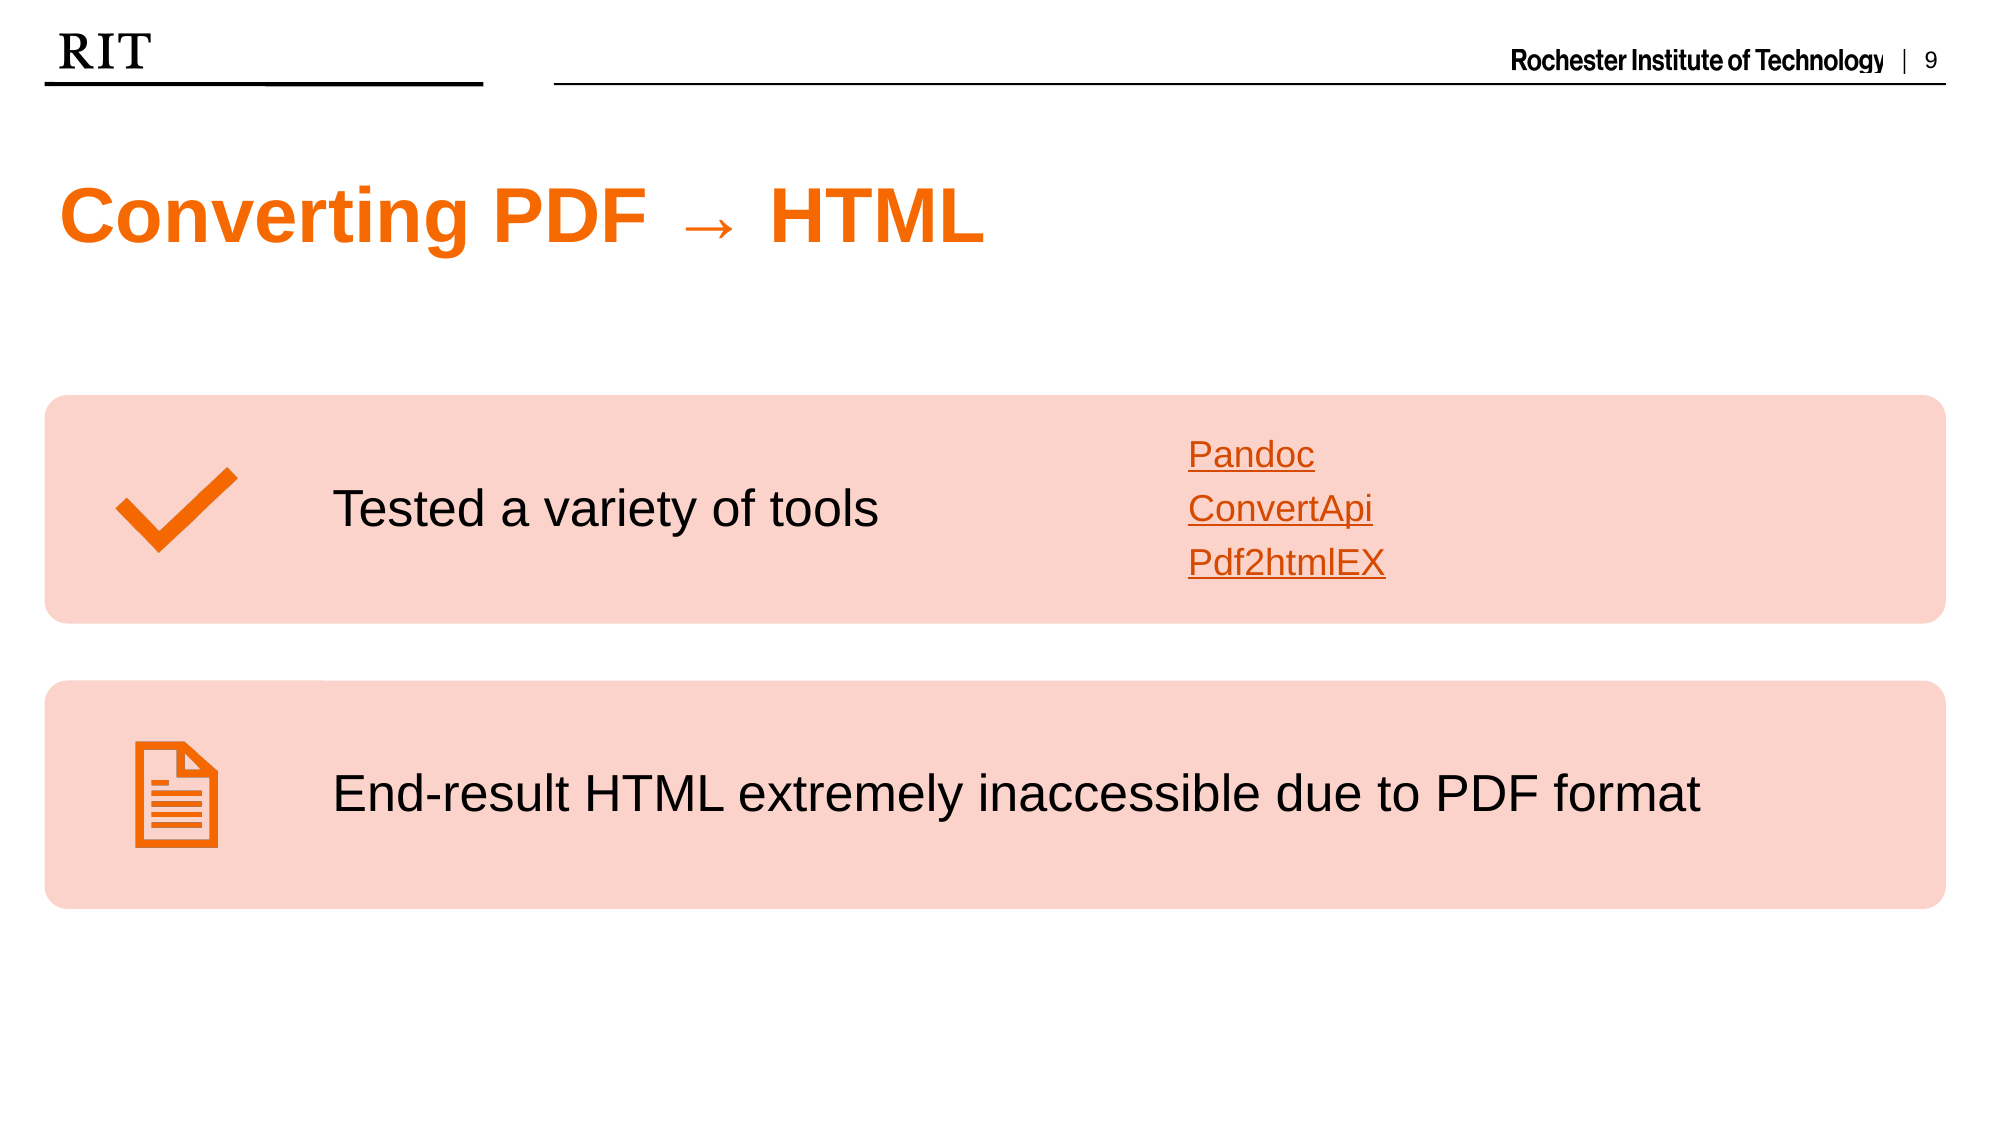

Converting PDF → HTML
Tested a variety of tools
Pandoc
ConvertApi
Pdf2htmlEX
End-result HTML extremely inaccessible due to PDF format